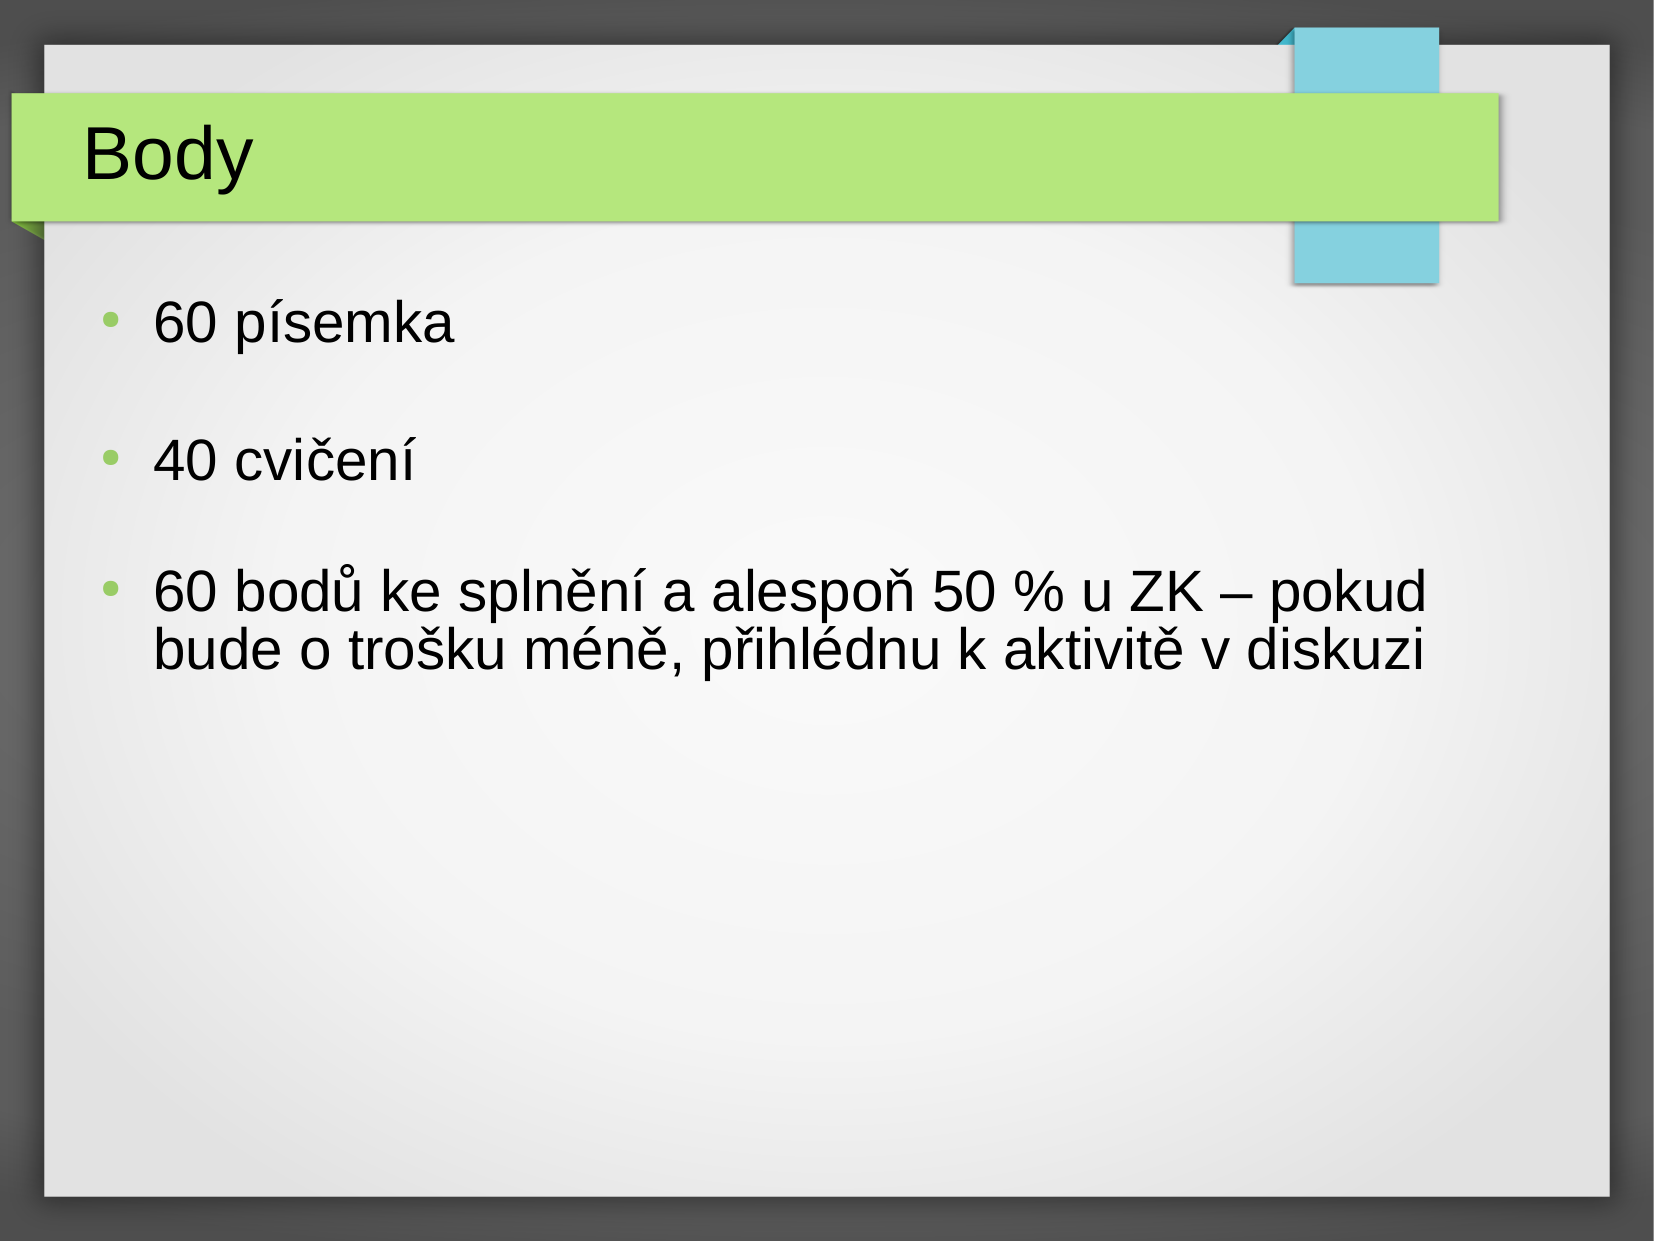

# Body
60 písemka
40 cvičení
60 bodů ke splnění a alespoň 50 % u ZK – pokud bude o trošku méně, přihlédnu k aktivitě v diskuzi